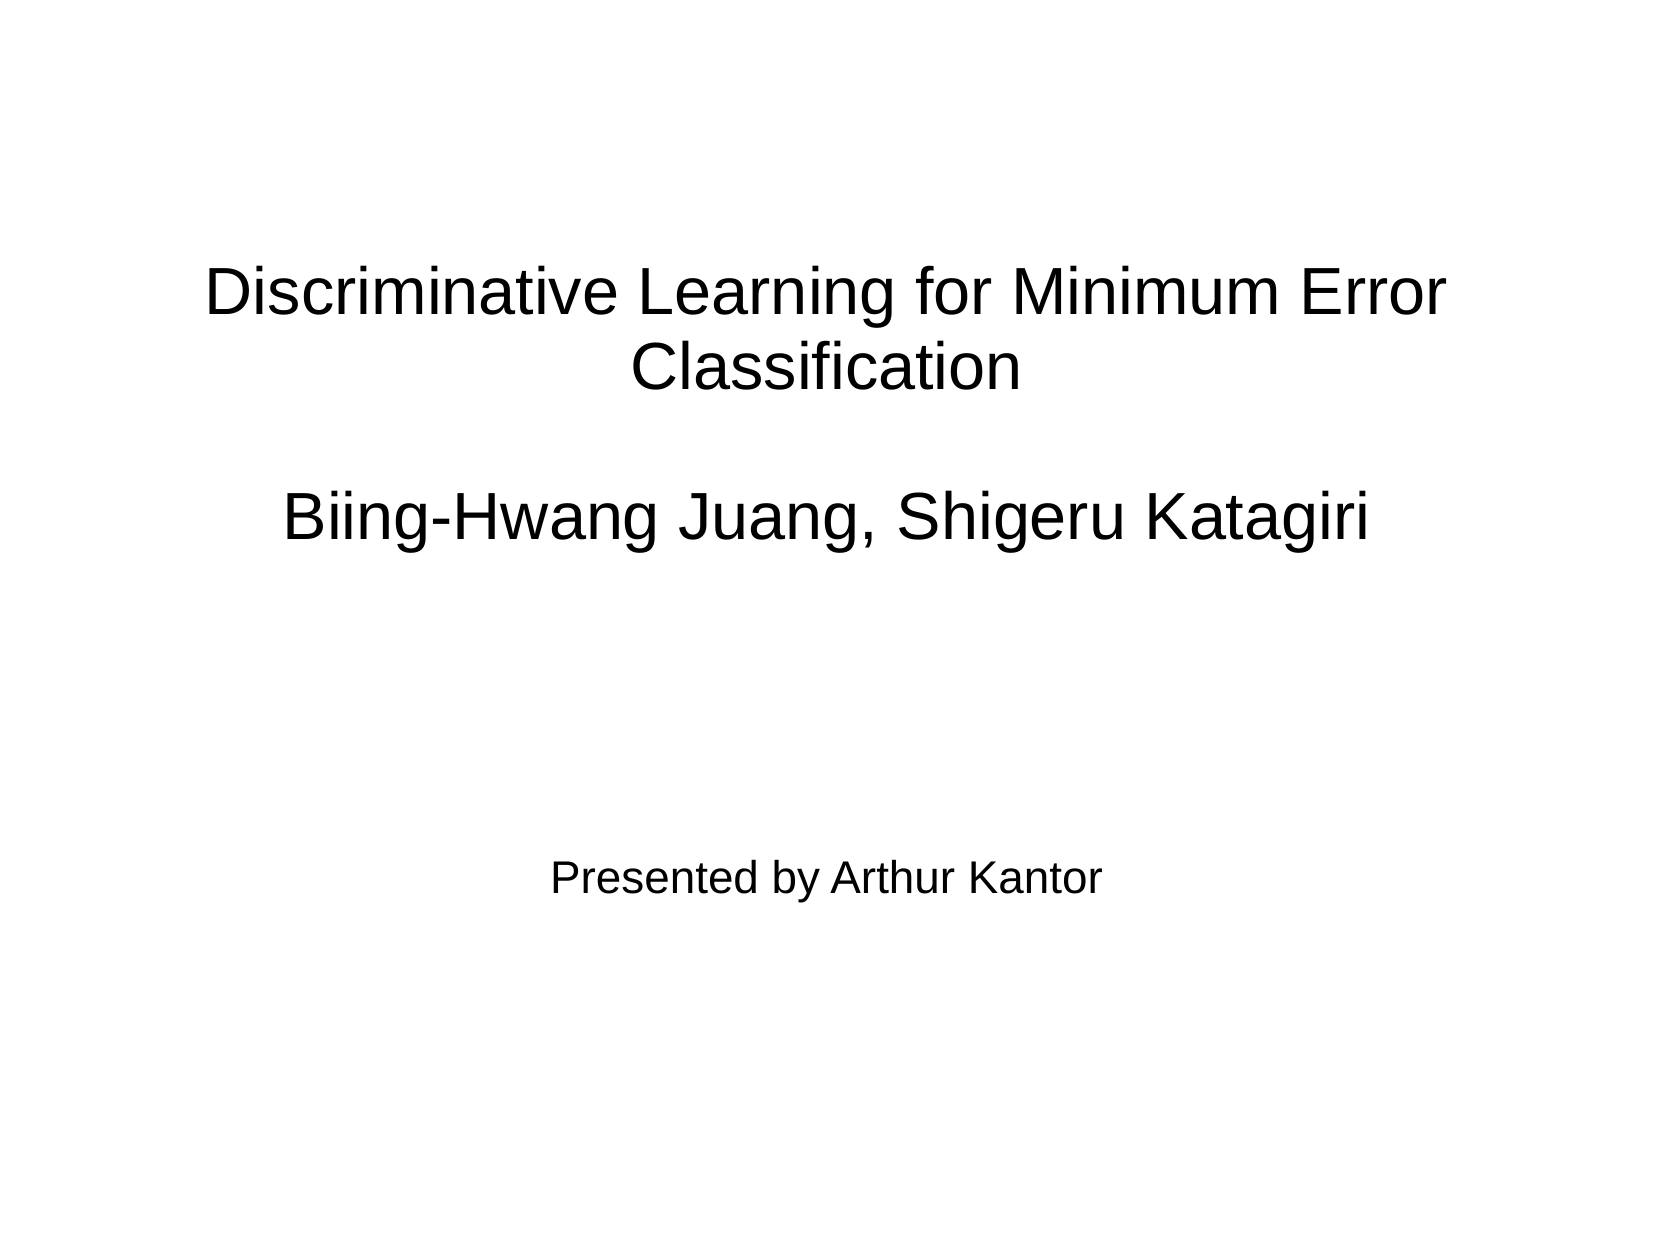

# Discriminative Learning for Minimum Error Classification
Biing-Hwang Juang, Shigeru Katagiri
Presented by Arthur Kantor